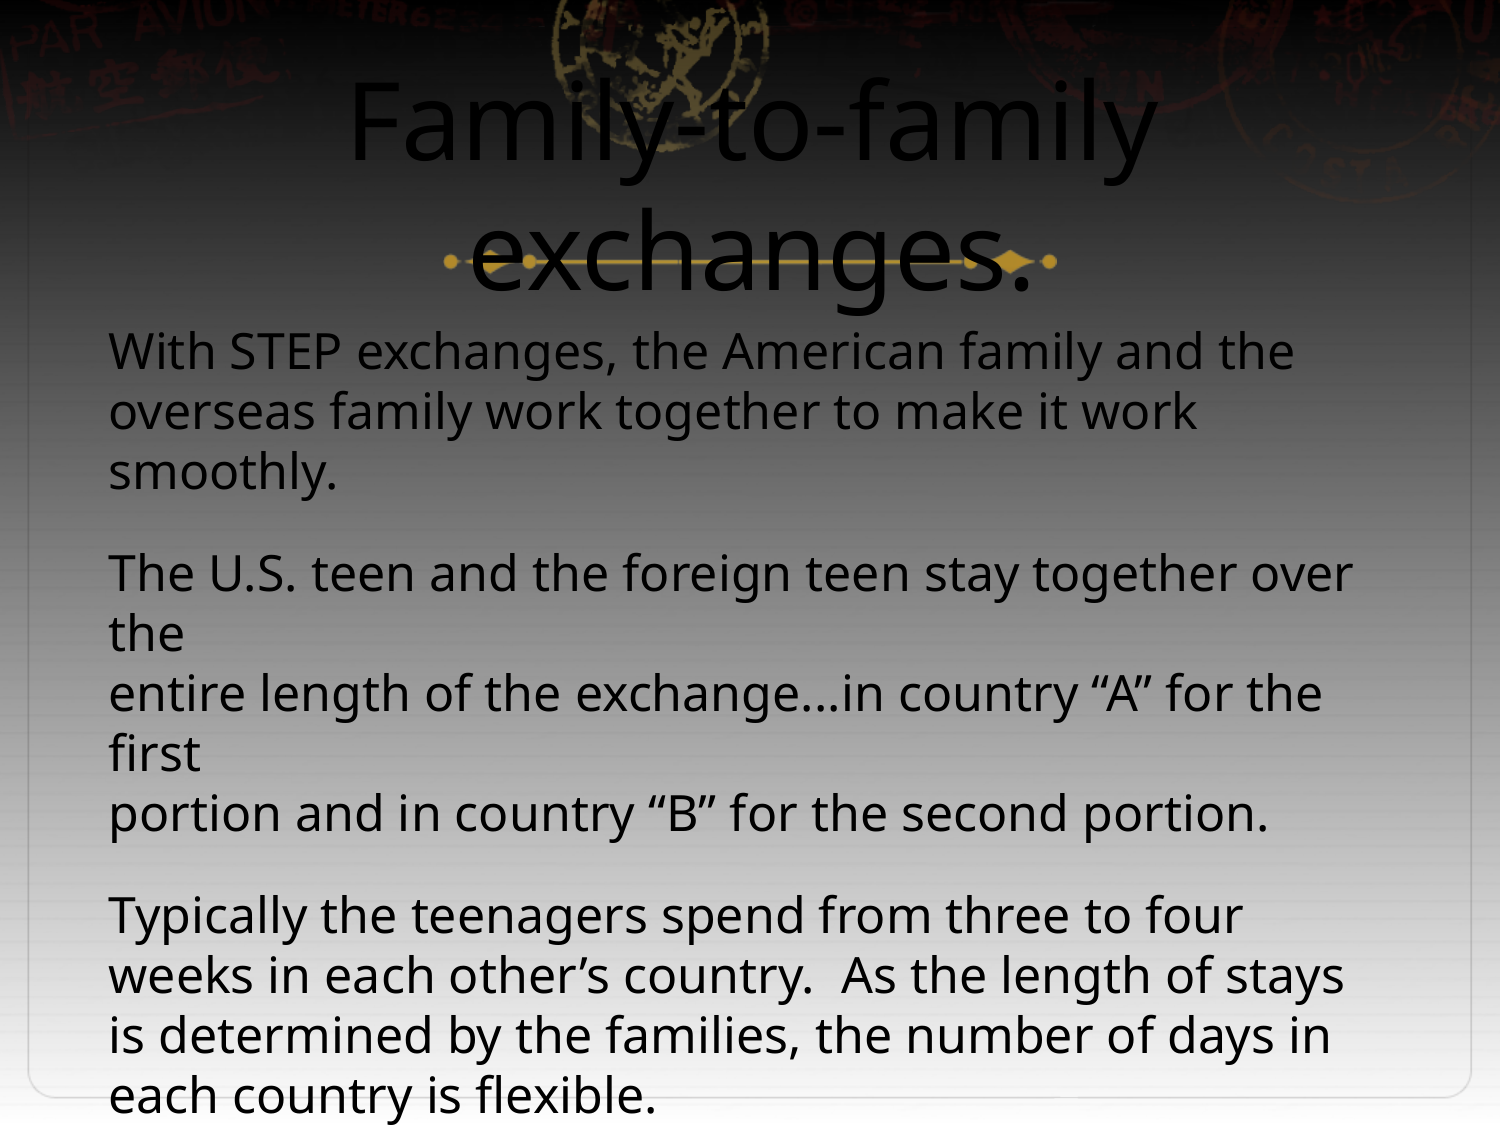

# Family-to-family exchanges.
With STEP exchanges, the American family and the overseas family work together to make it work smoothly.
The U.S. teen and the foreign teen stay together over the
entire length of the exchange...in country “A” for the first
portion and in country “B” for the second portion.
Typically the teenagers spend from three to four weeks in each other’s country. As the length of stays is determined by the families, the number of days in each country is flexible.